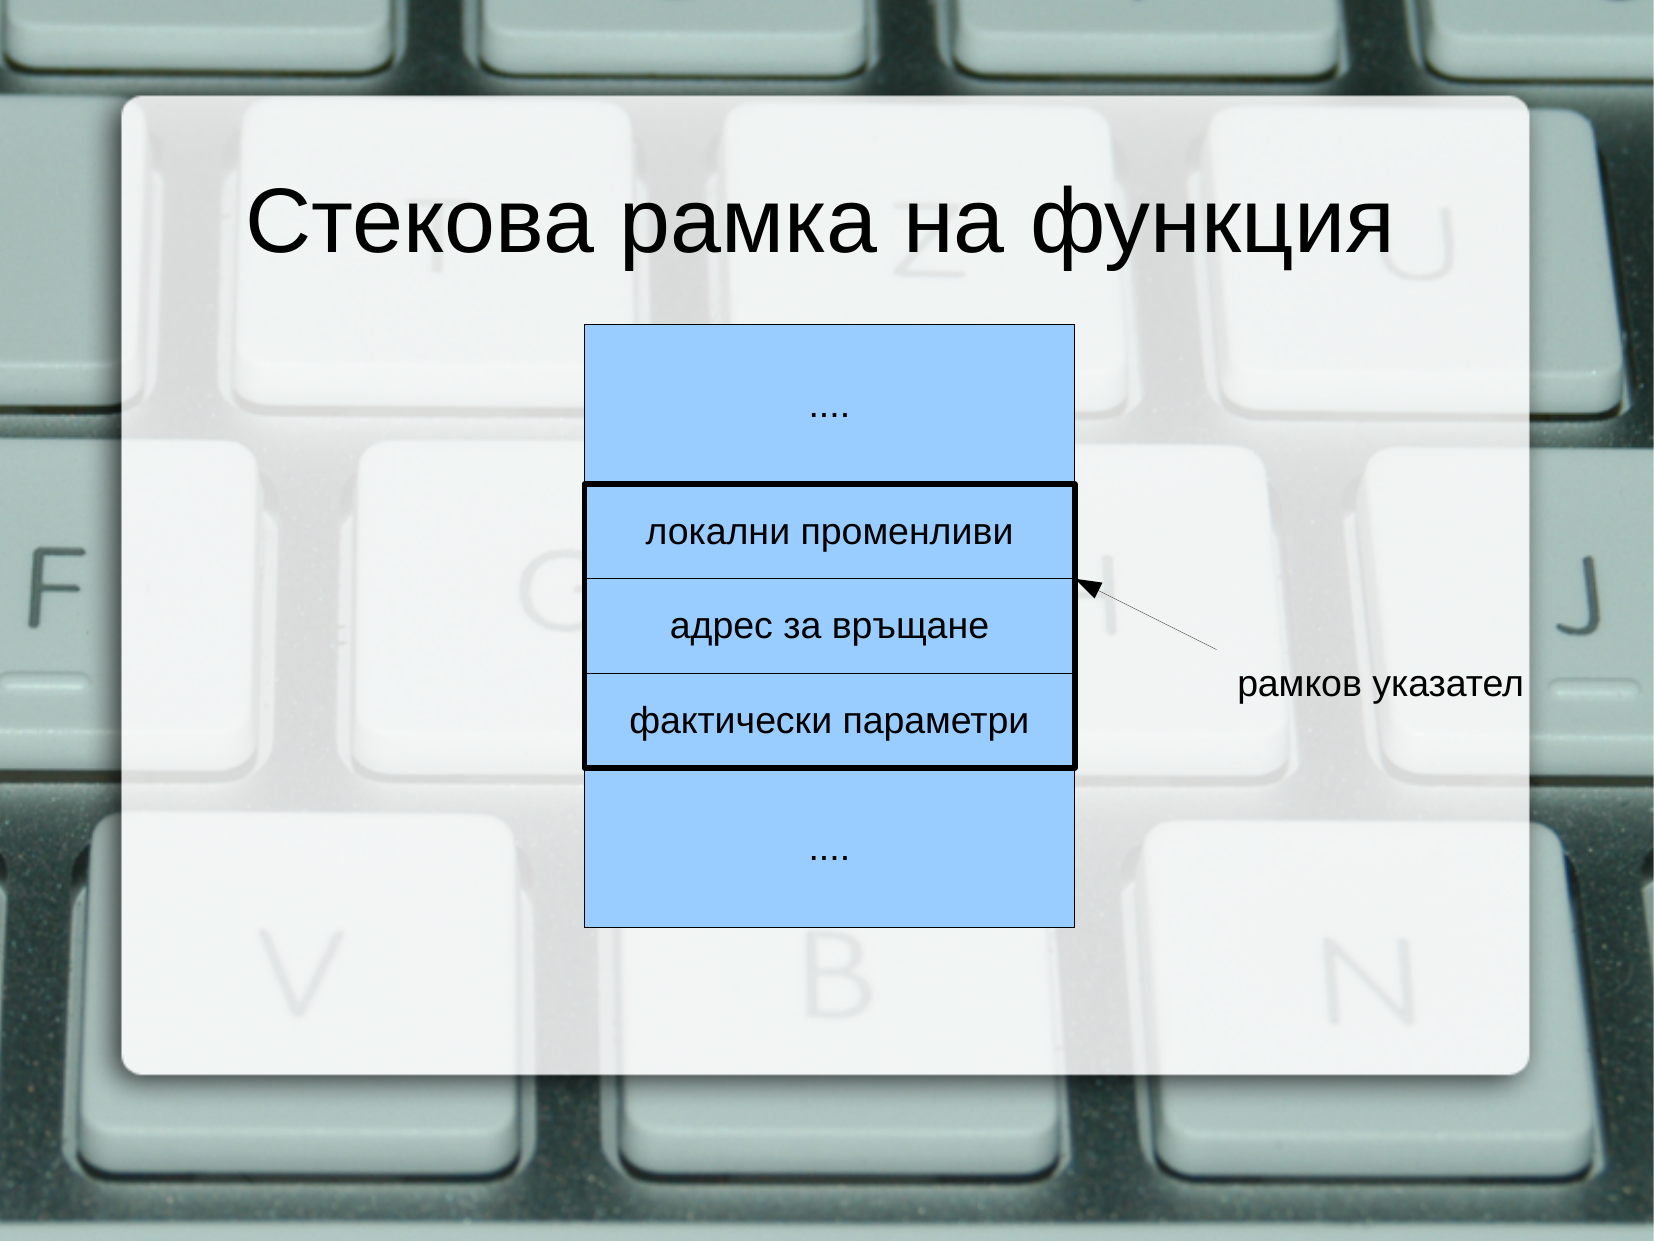

# Стекова рамка на функция
....
локални променливи
адрес за връщане
рамков указател
фактически параметри
....